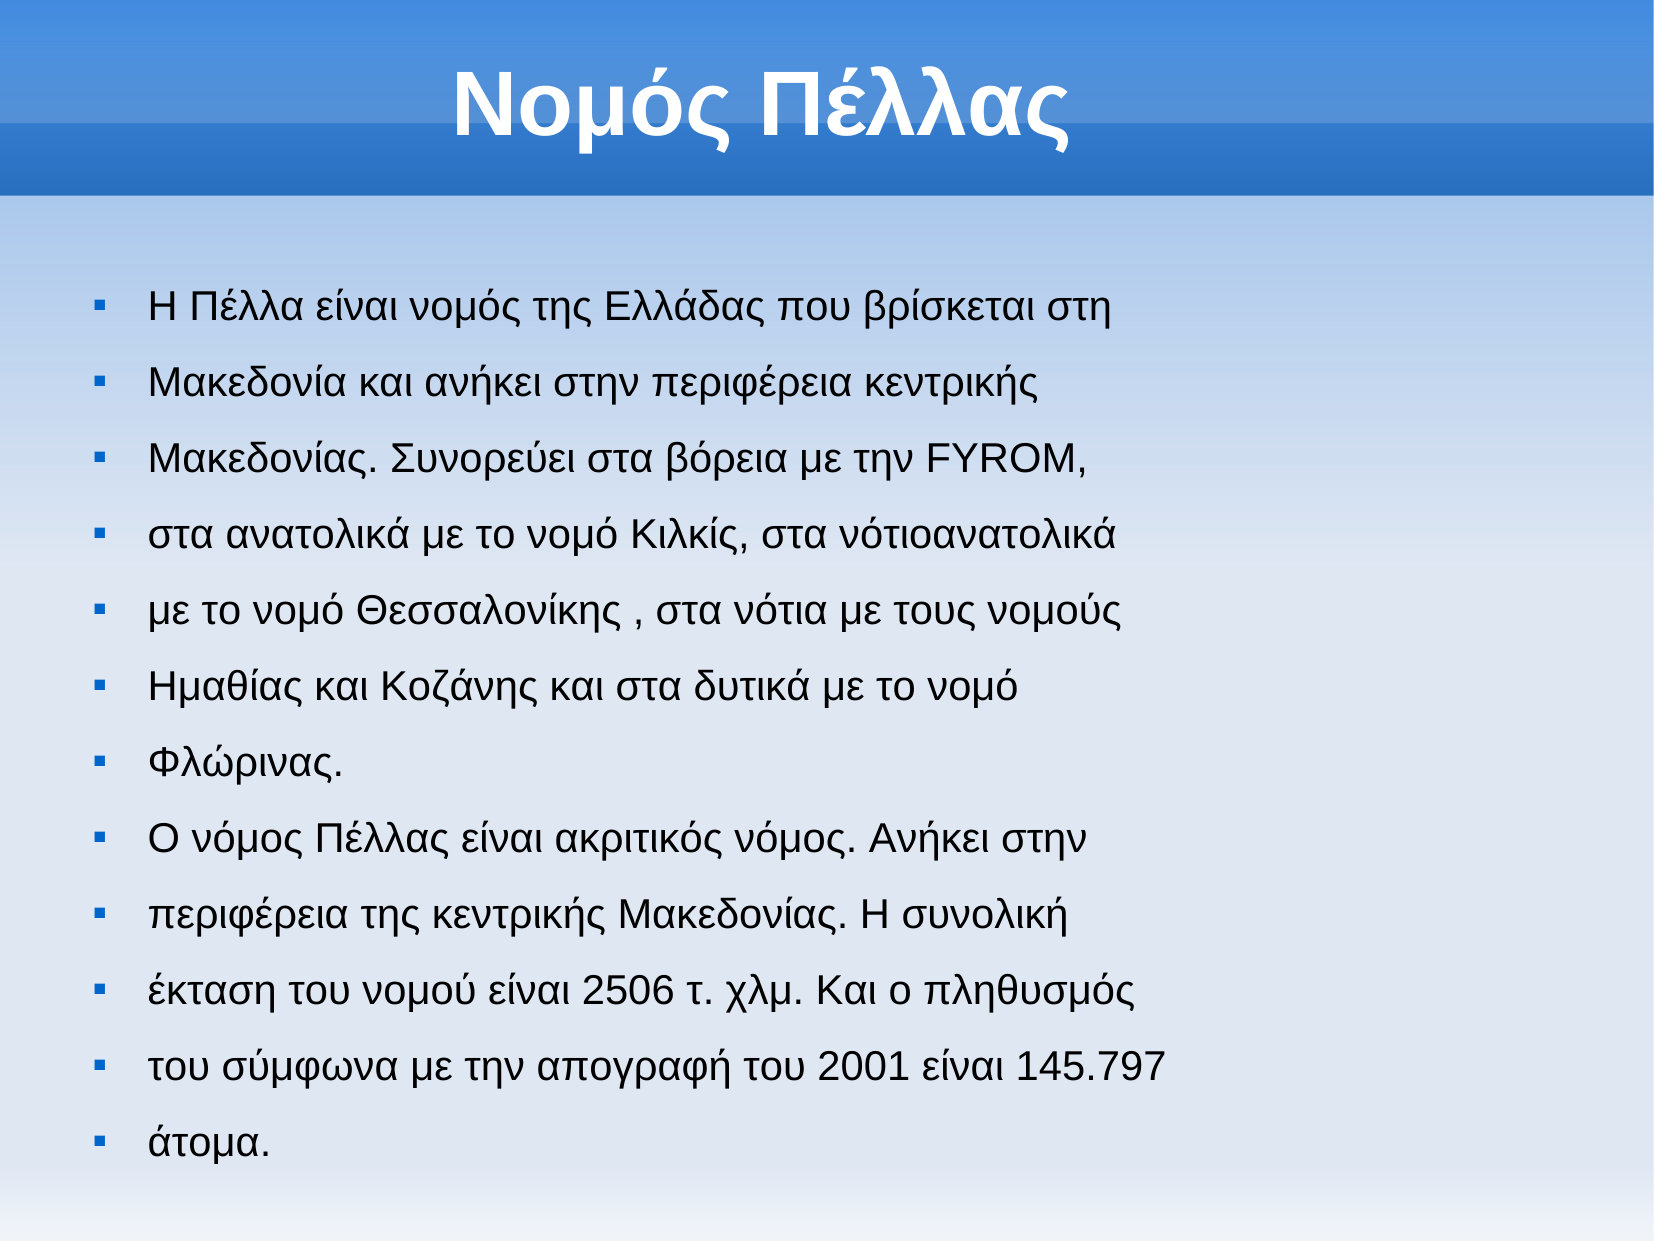

# Νομός Πέλλας
Η Πέλλα είναι νομός της Ελλάδας που βρίσκεται στη
Μακεδονία και ανήκει στην περιφέρεια κεντρικής
Μακεδονίας. Συνορεύει στα βόρεια με την FYROM,
στα ανατολικά με το νομό Κιλκίς, στα νότιoανατολικά
με το νομό Θεσσαλονίκης , στα νότια με τoυς νομoύς
Ημαθίας και Κοζάνης και στα δυτικά με το νομό
Φλώρινας.
Ο νόμος Πέλλας είναι ακριτικός νόμος. Ανήκει στην
περιφέρεια της κεντρικής Μακεδονίας. Η συνολική
έκταση του νομού είναι 2506 τ. χλμ. Και ο πληθυσμός
του σύμφωνα με την απογραφή του 2001 είναι 145.797
άτομα.